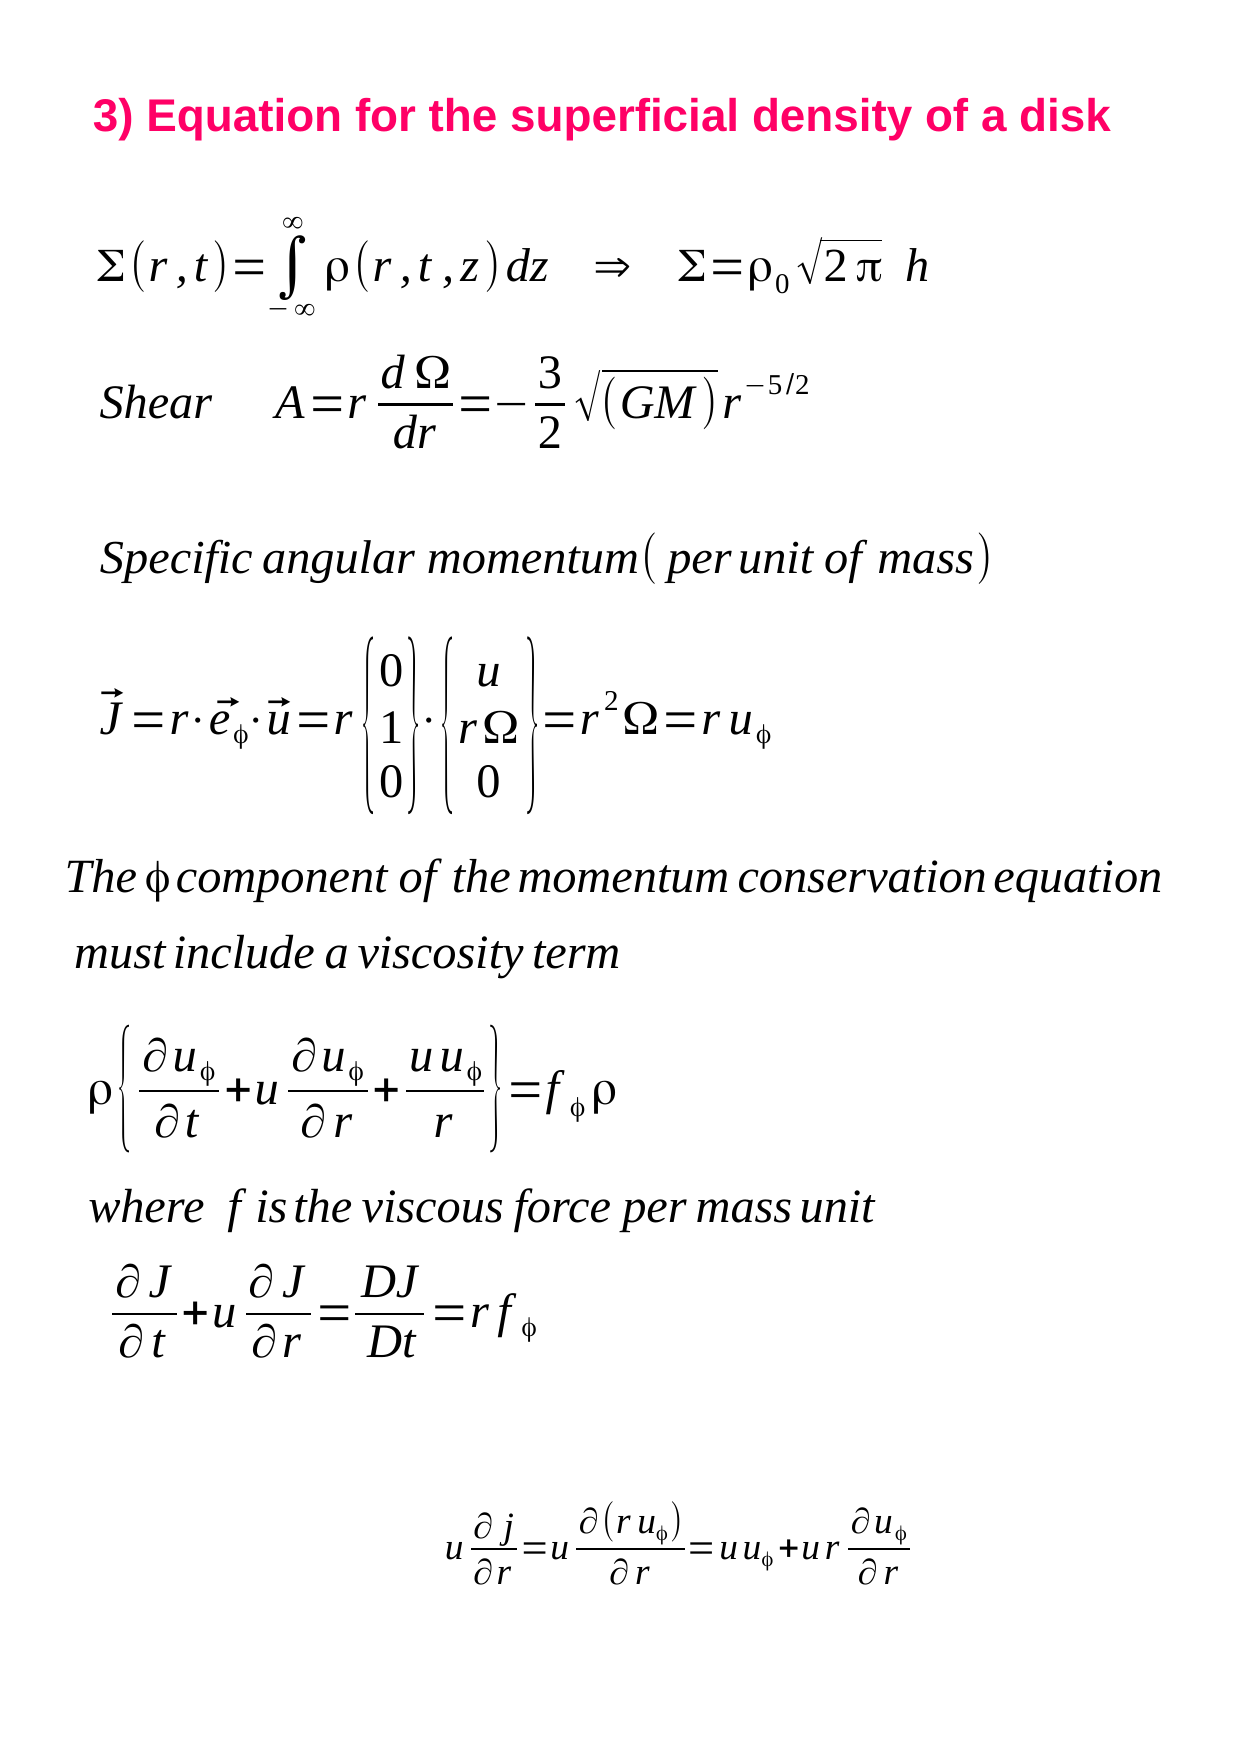

3) Equation for the superficial density of a disk